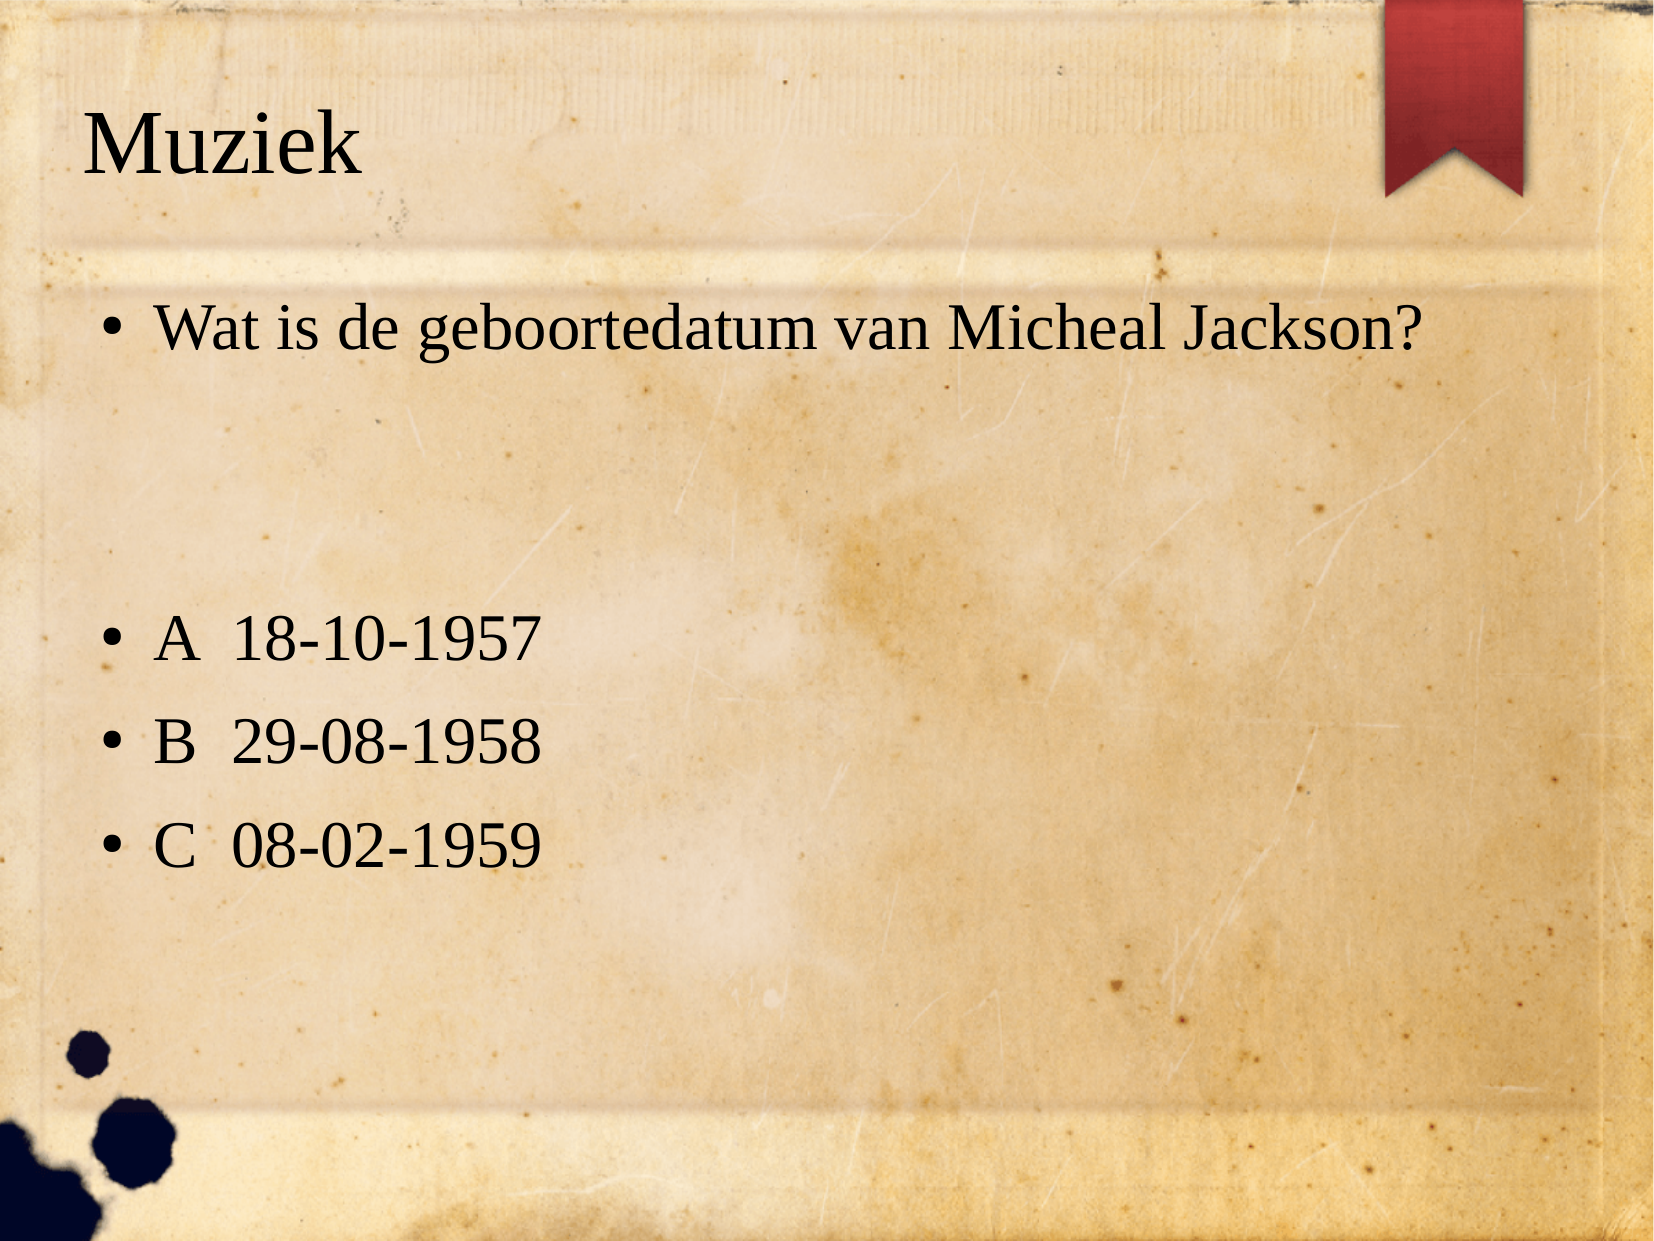

# Muziek
Wat is de geboortedatum van Micheal Jackson?
A 18-10-1957
B 29-08-1958
C 08-02-1959